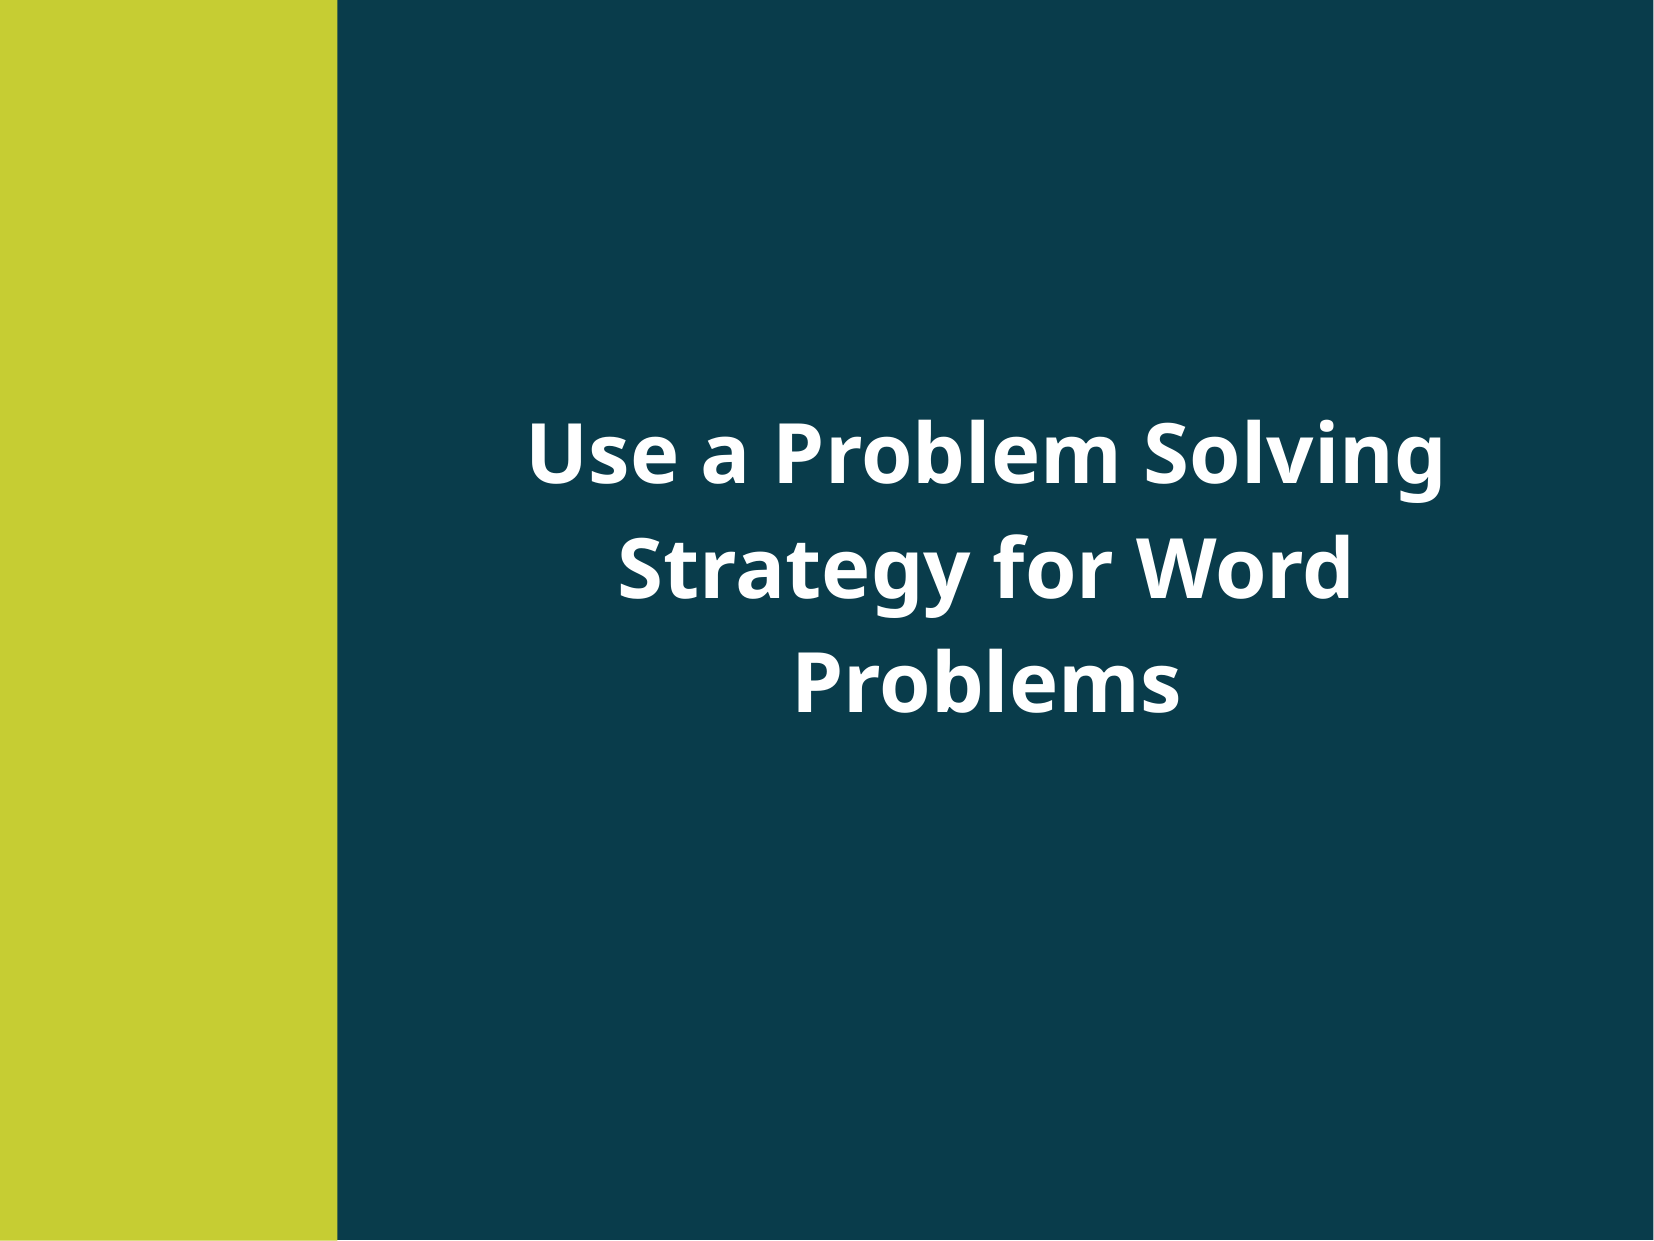

# Use a Problem Solving Strategy for Word Problems